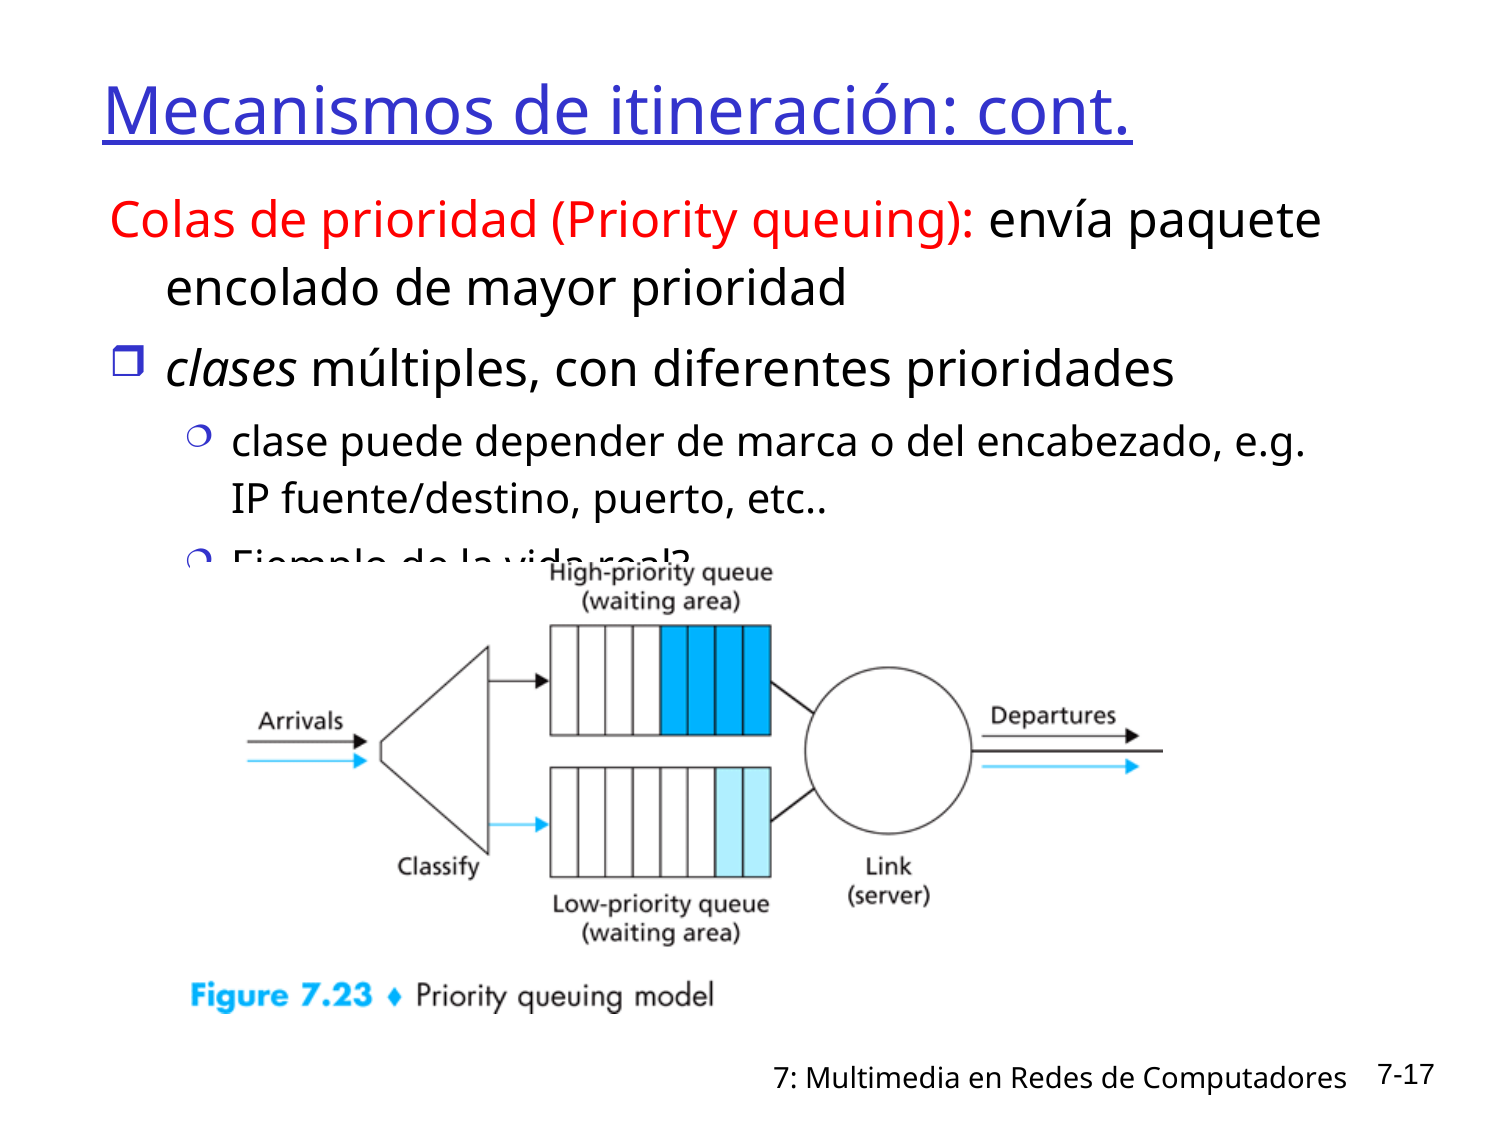

# Mecanismos de itineración: cont.
Colas de prioridad (Priority queuing): envía paquete encolado de mayor prioridad
clases múltiples, con diferentes prioridades
clase puede depender de marca o del encabezado, e.g. IP fuente/destino, puerto, etc..
Ejemplo de la vida real?
17